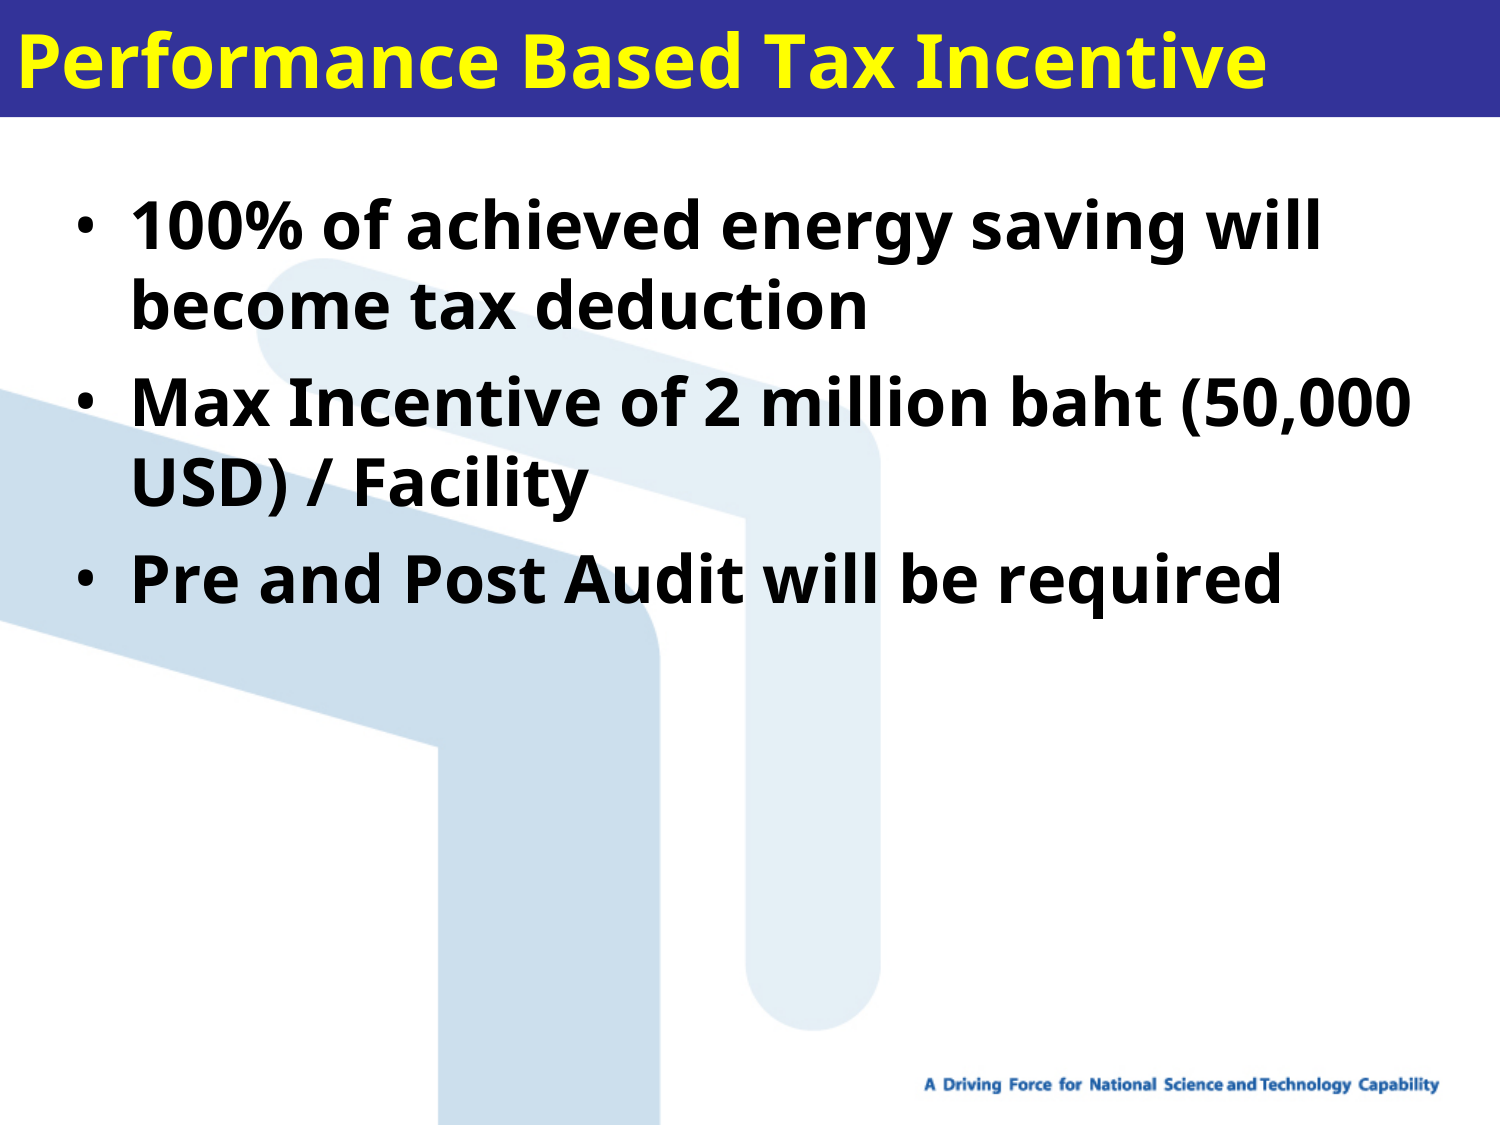

# Performance Based Tax Incentive
100% of achieved energy saving will become tax deduction
Max Incentive of 2 million baht (50,000 USD) / Facility
Pre and Post Audit will be required